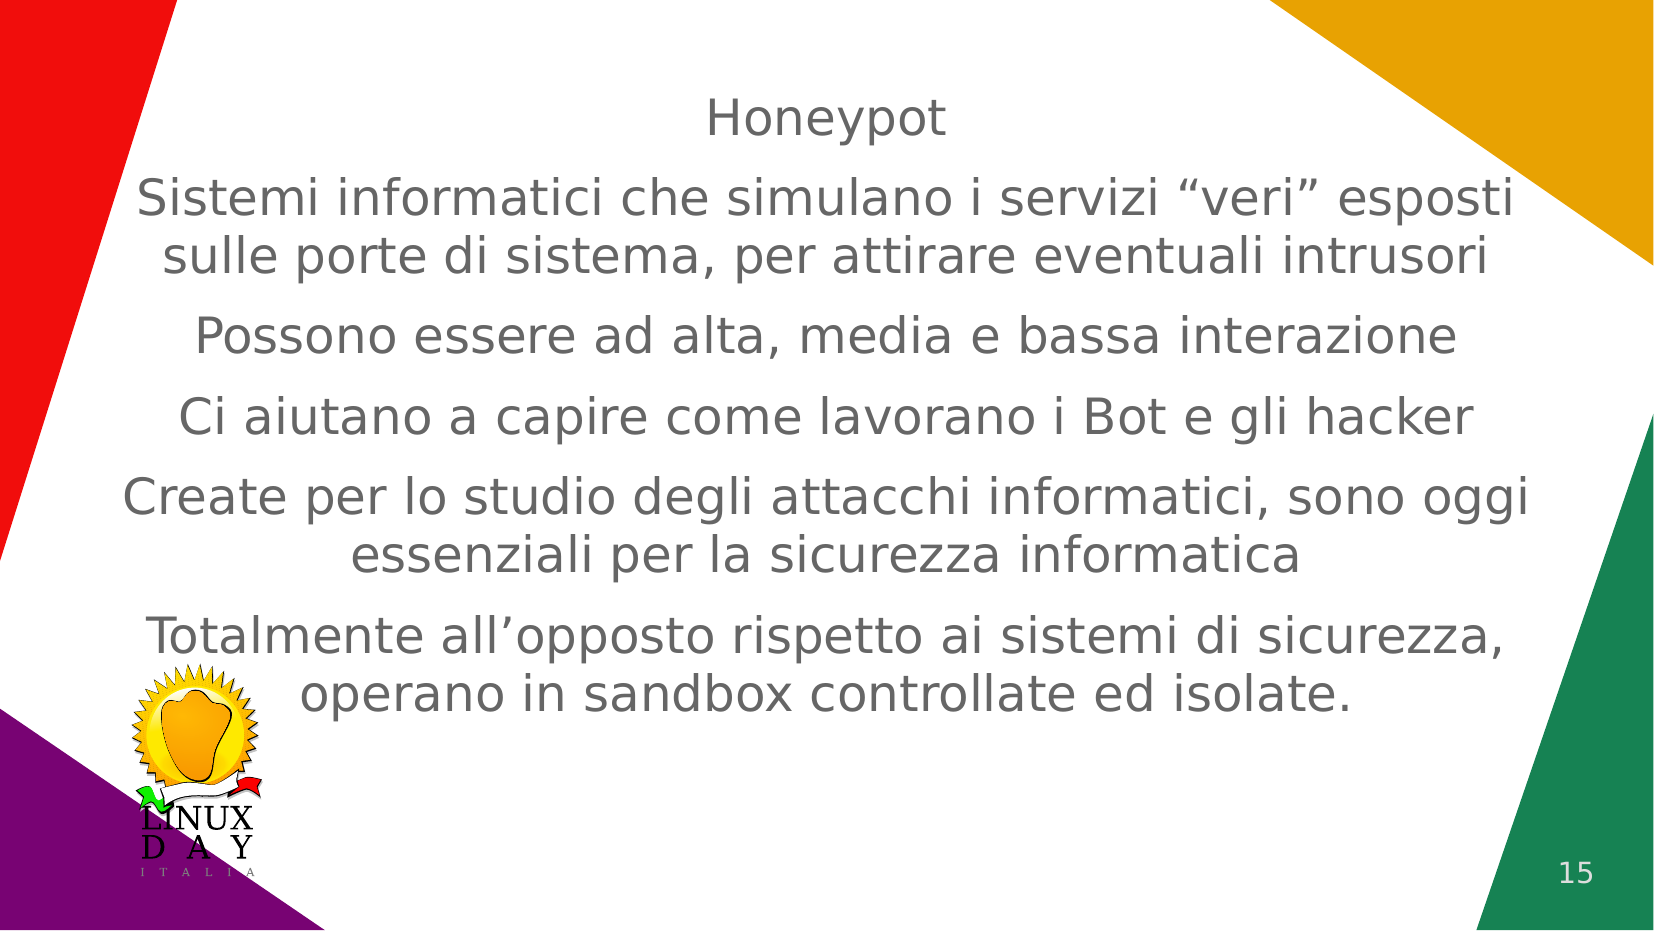

# Honeypot
Sistemi informatici che simulano i servizi “veri” esposti sulle porte di sistema, per attirare eventuali intrusori
Possono essere ad alta, media e bassa interazione
Ci aiutano a capire come lavorano i Bot e gli hacker
Create per lo studio degli attacchi informatici, sono oggi essenziali per la sicurezza informatica
Totalmente all’opposto rispetto ai sistemi di sicurezza, operano in sandbox controllate ed isolate.
15